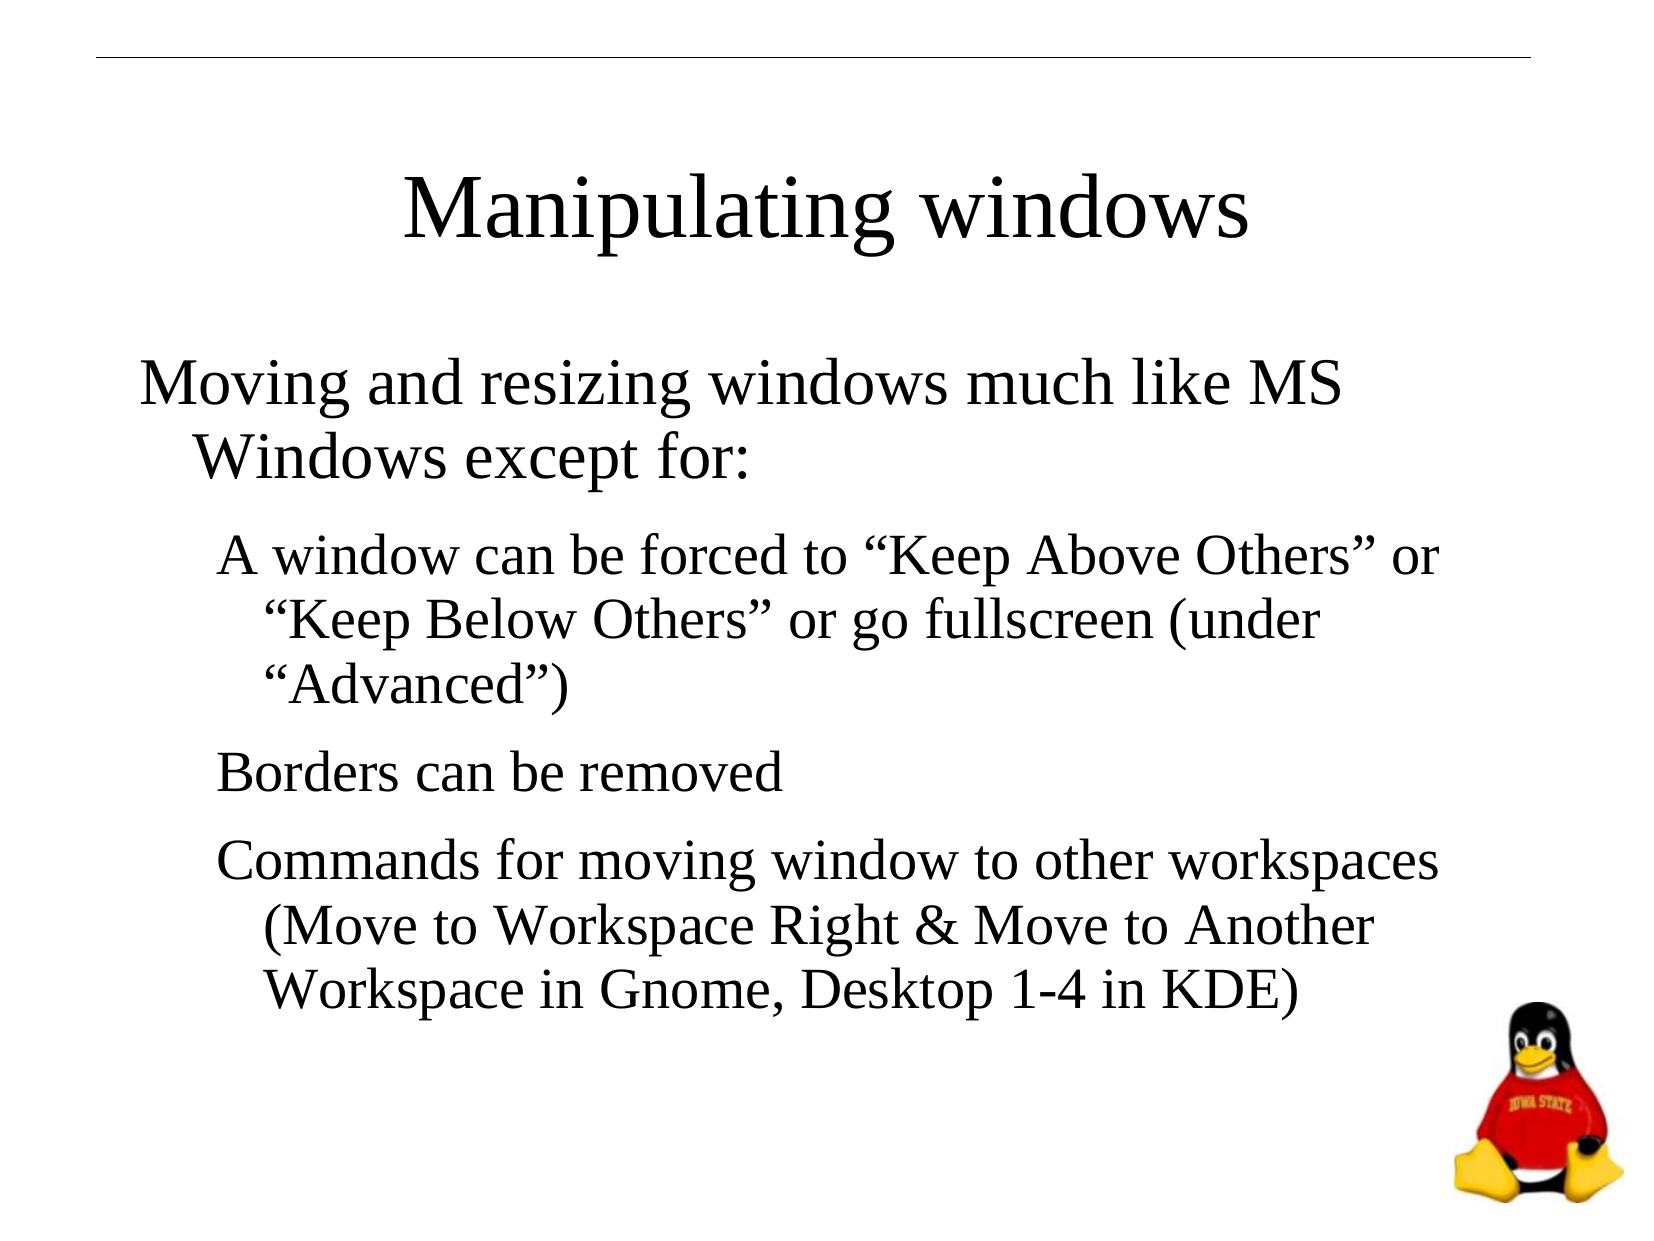

# Manipulating windows
Moving and resizing windows much like MS Windows except for:
A window can be forced to “Keep Above Others” or “Keep Below Others” or go fullscreen (under “Advanced”)
Borders can be removed
Commands for moving window to other workspaces (Move to Workspace Right & Move to Another Workspace in Gnome, Desktop 1-4 in KDE)